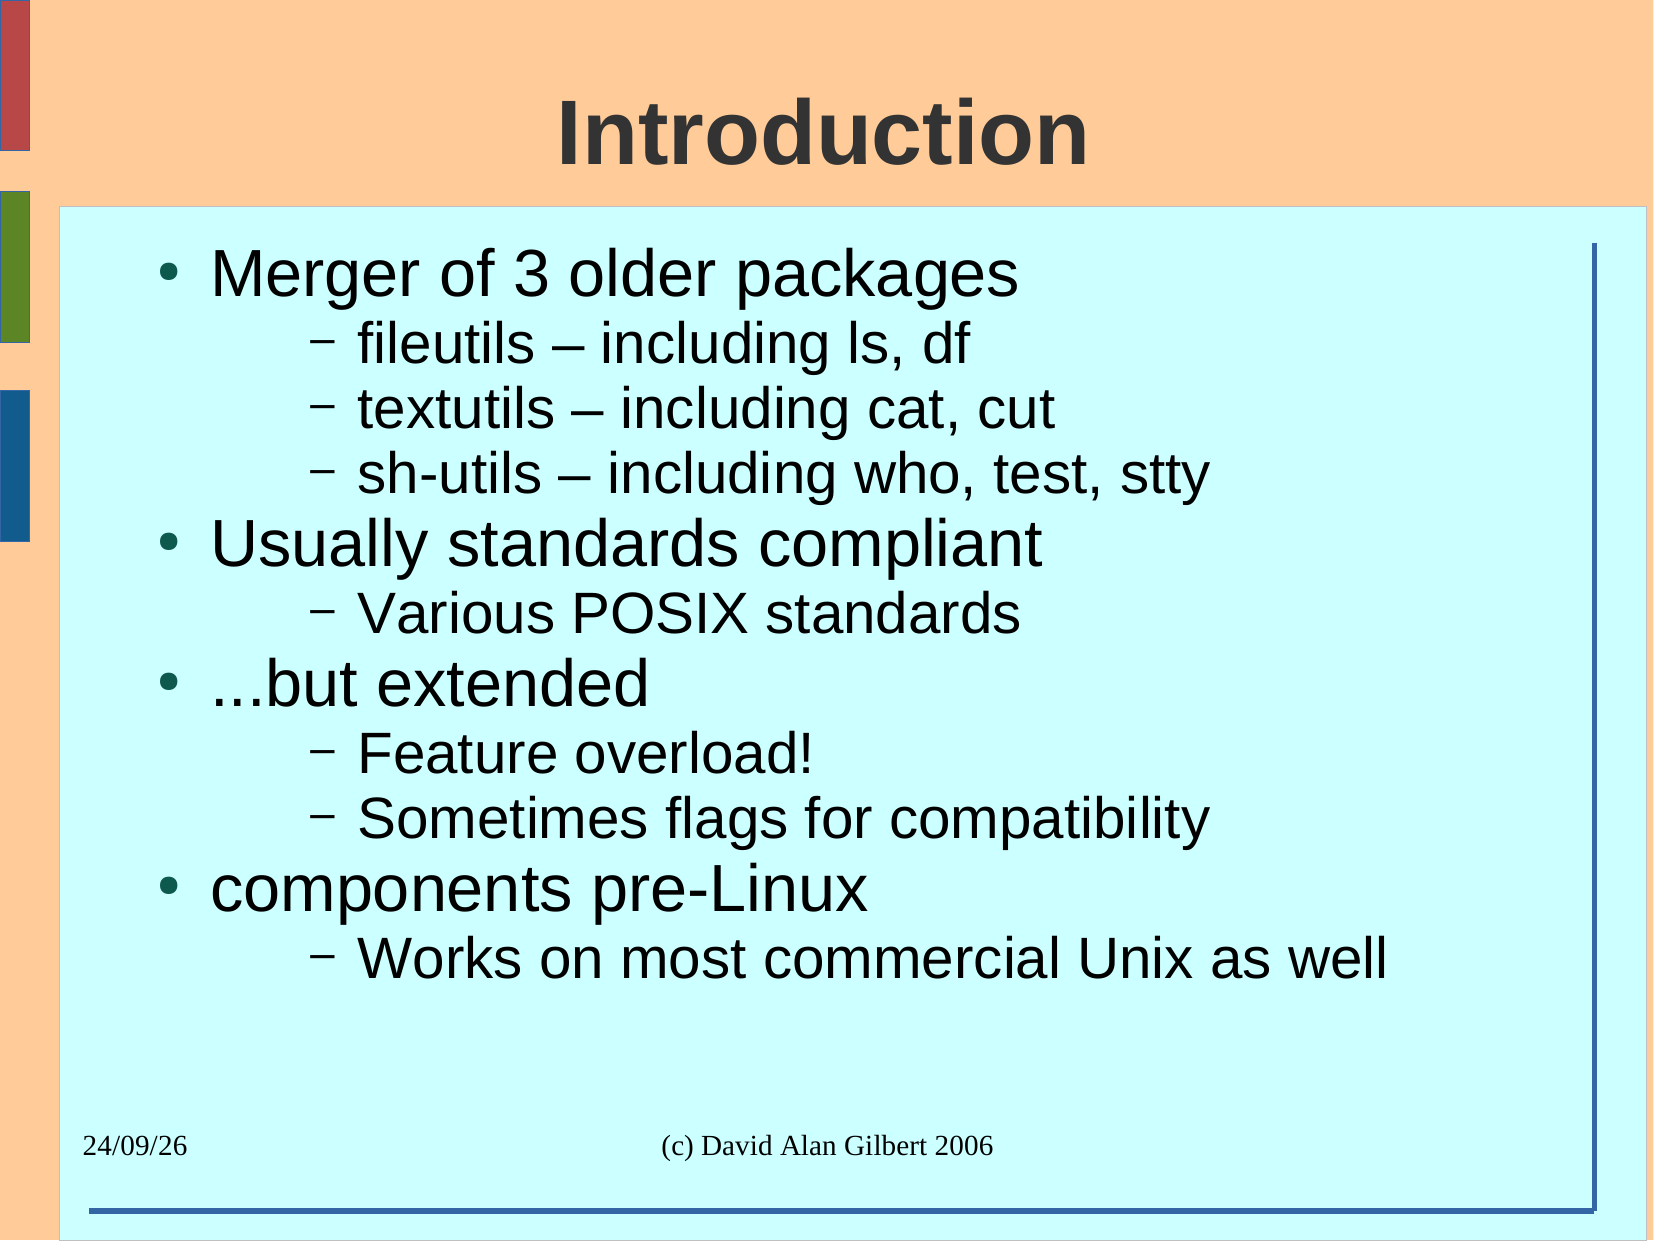

# Introduction
Merger of 3 older packages
fileutils – including ls, df
textutils – including cat, cut
sh-utils – including who, test, stty
Usually standards compliant
Various POSIX standards
...but extended
Feature overload!
Sometimes flags for compatibility
components pre-Linux
Works on most commercial Unix as well
(c) David Alan Gilbert 2006